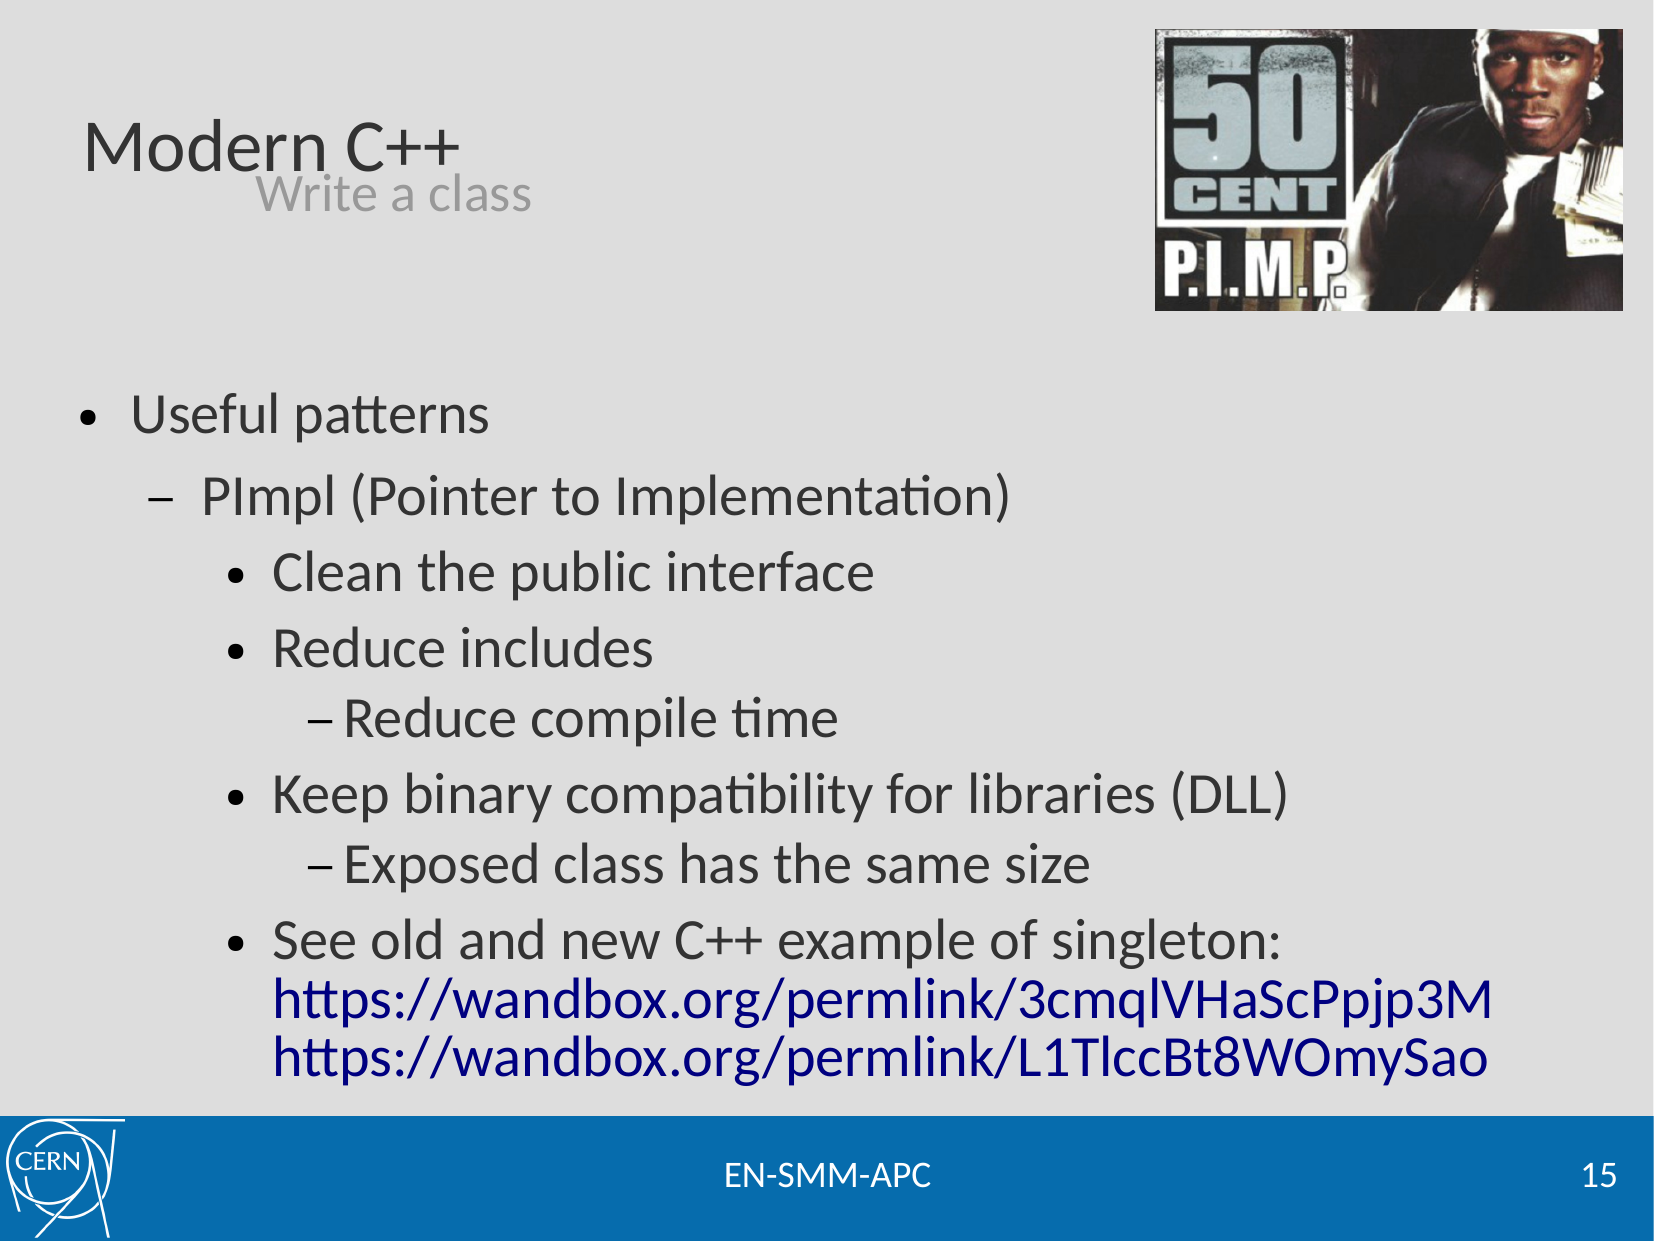

# Modern C++
Write a class
Useful patterns
PImpl (Pointer to Implementation)
Clean the public interface
Reduce includes
Reduce compile time
Keep binary compatibility for libraries (DLL)
Exposed class has the same size
See old and new C++ example of singleton:
https://wandbox.org/permlink/3cmqlVHaScPpjp3M
https://wandbox.org/permlink/L1TlccBt8WOmySao
15